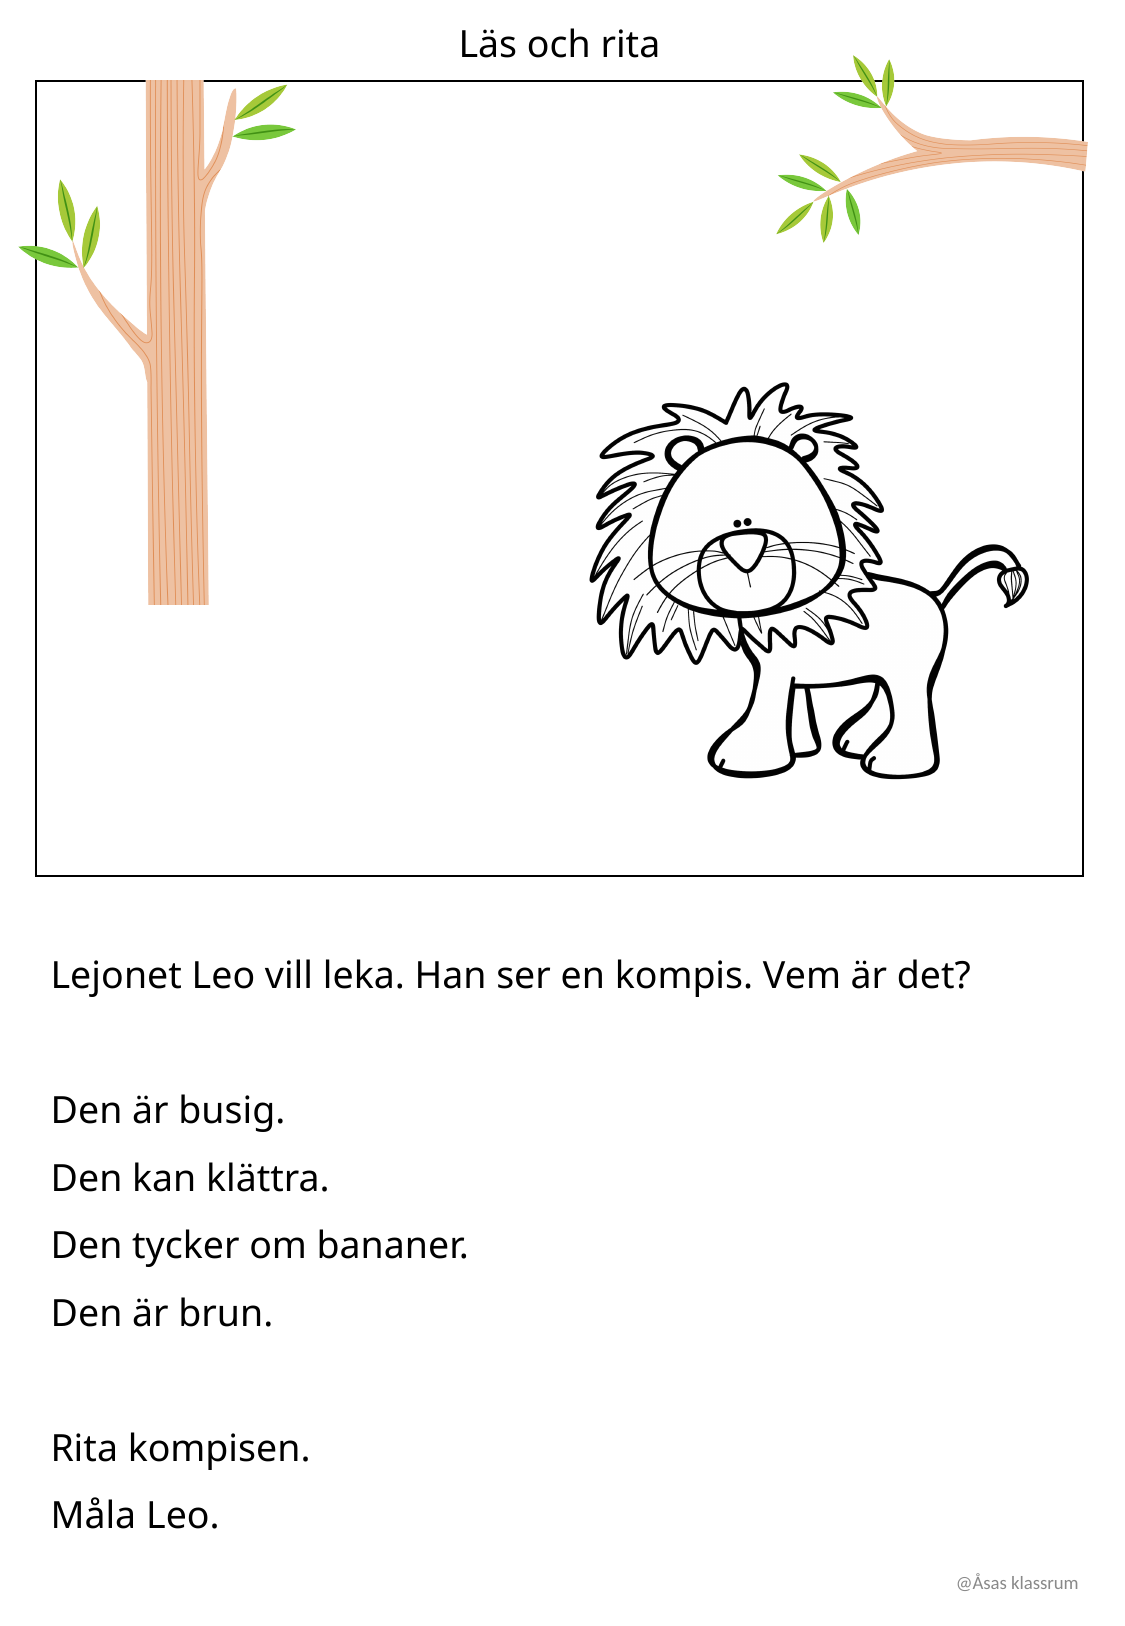

Läs och rita
Lejonet Leo vill leka. Han ser en kompis. Vem är det?
Den är busig.
Den kan klättra.
Den tycker om bananer.
Den är brun.
Rita kompisen.
Måla Leo.
@Åsas klassrum